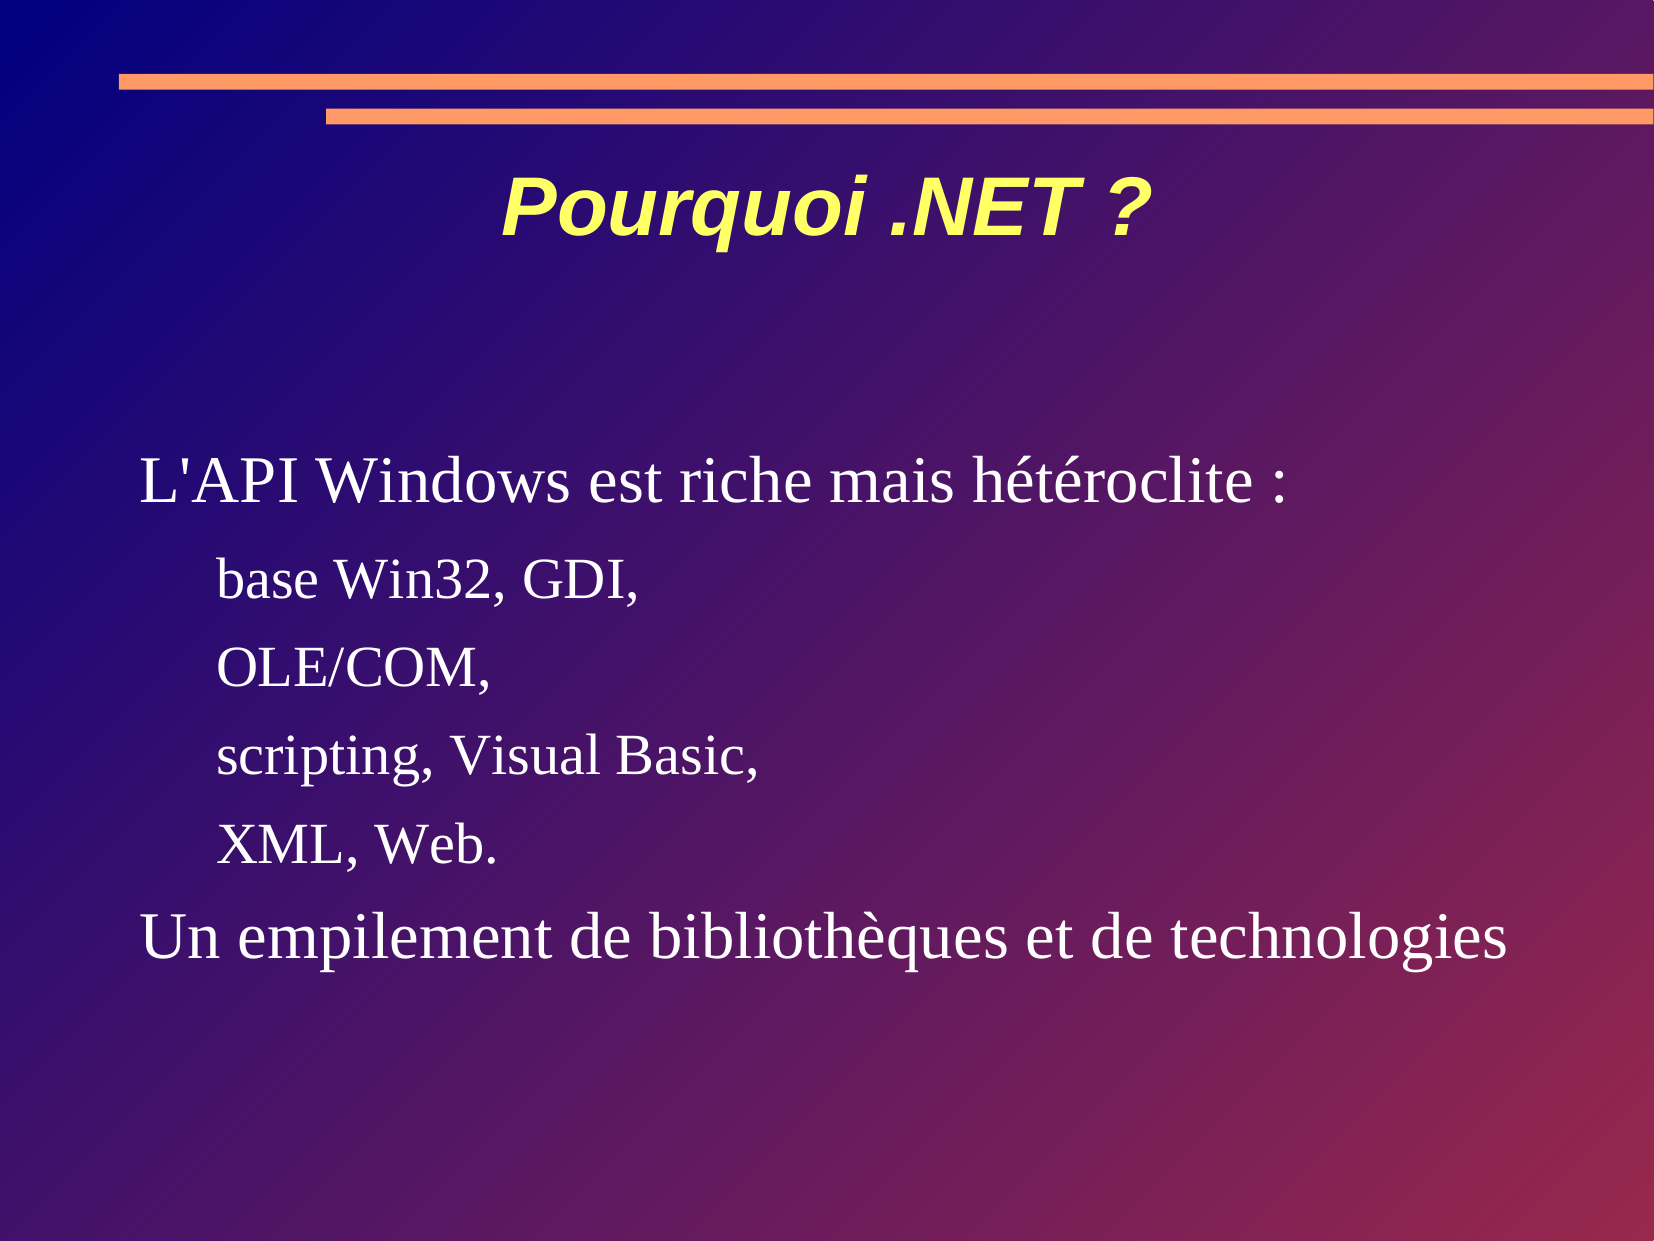

# Pourquoi .NET ?
L'API Windows est riche mais hétéroclite :
base Win32, GDI,
OLE/COM,
scripting, Visual Basic,
XML, Web.
Un empilement de bibliothèques et de technologies